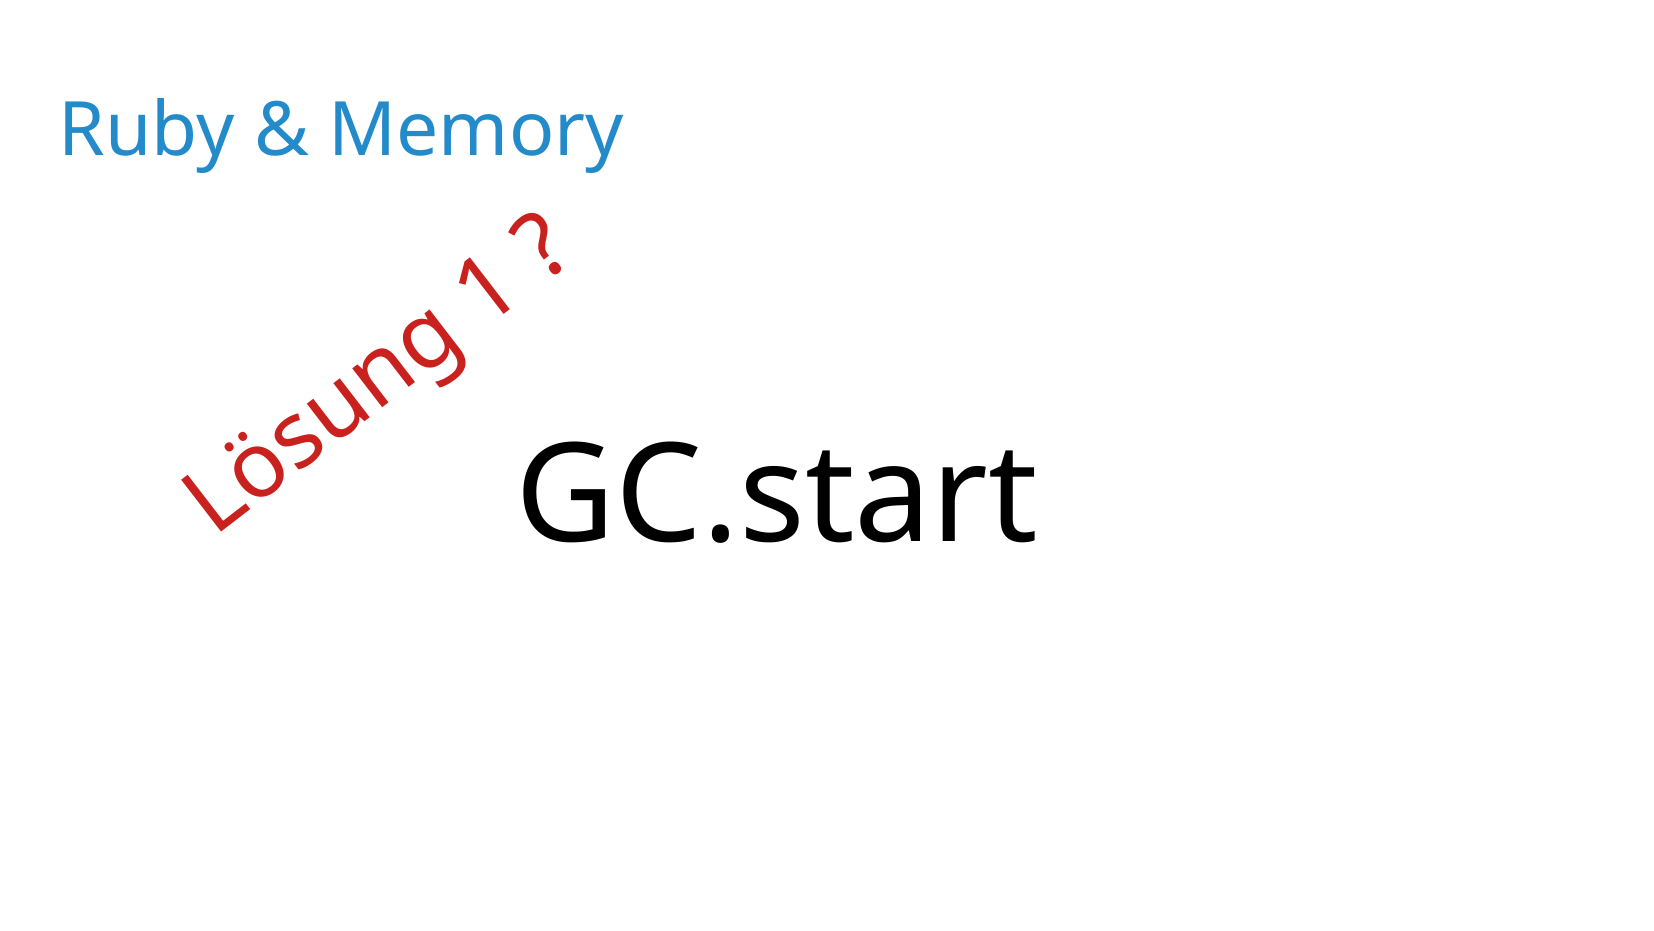

# Ruby & Memory
Lösung 1 ?
GC.start